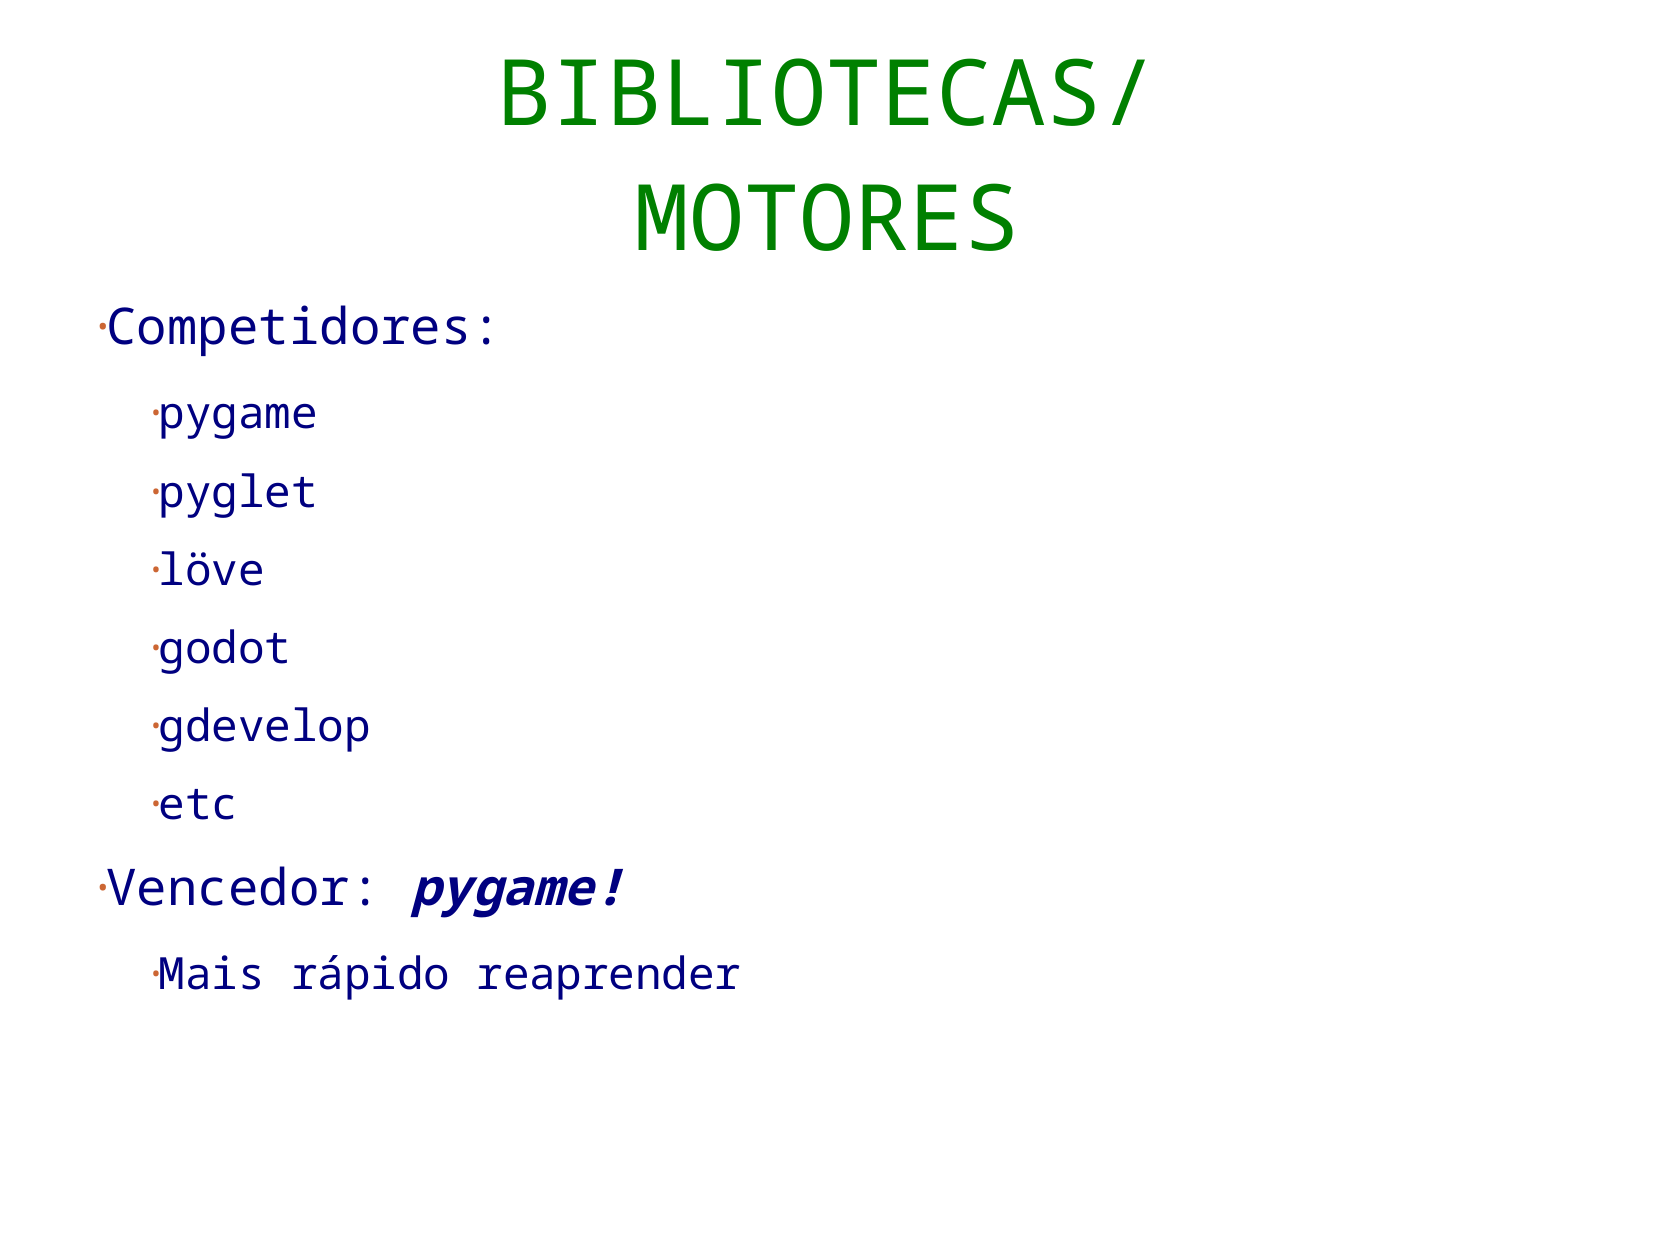

# BIBLIOTECAS/ MOTORES
Competidores:
pygame
pyglet
löve
godot
gdevelop
etc
Vencedor: pygame!
Mais rápido reaprender